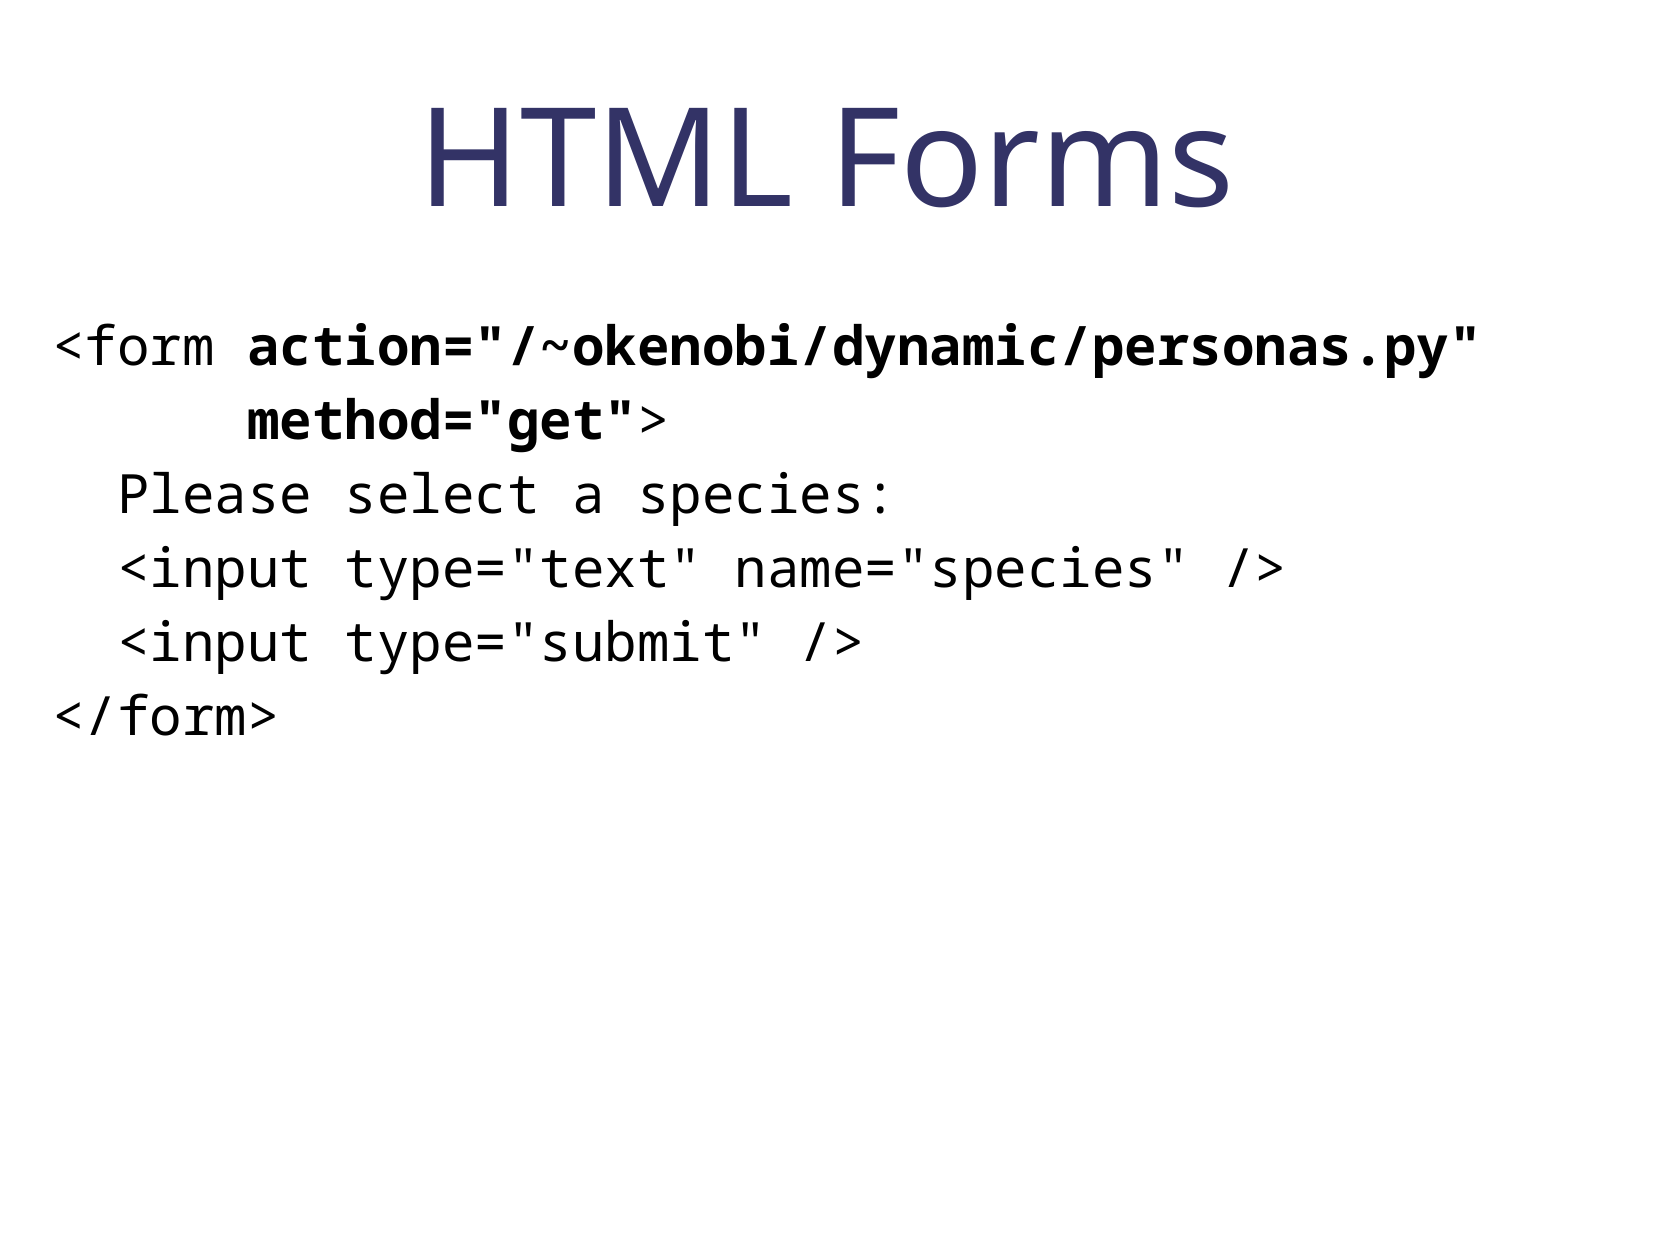

# HTML Forms
<form action="/~okenobi/dynamic/personas.py"
 method="get">
 Please select a species:
 <input type="text" name="species" />
 <input type="submit" />
</form>